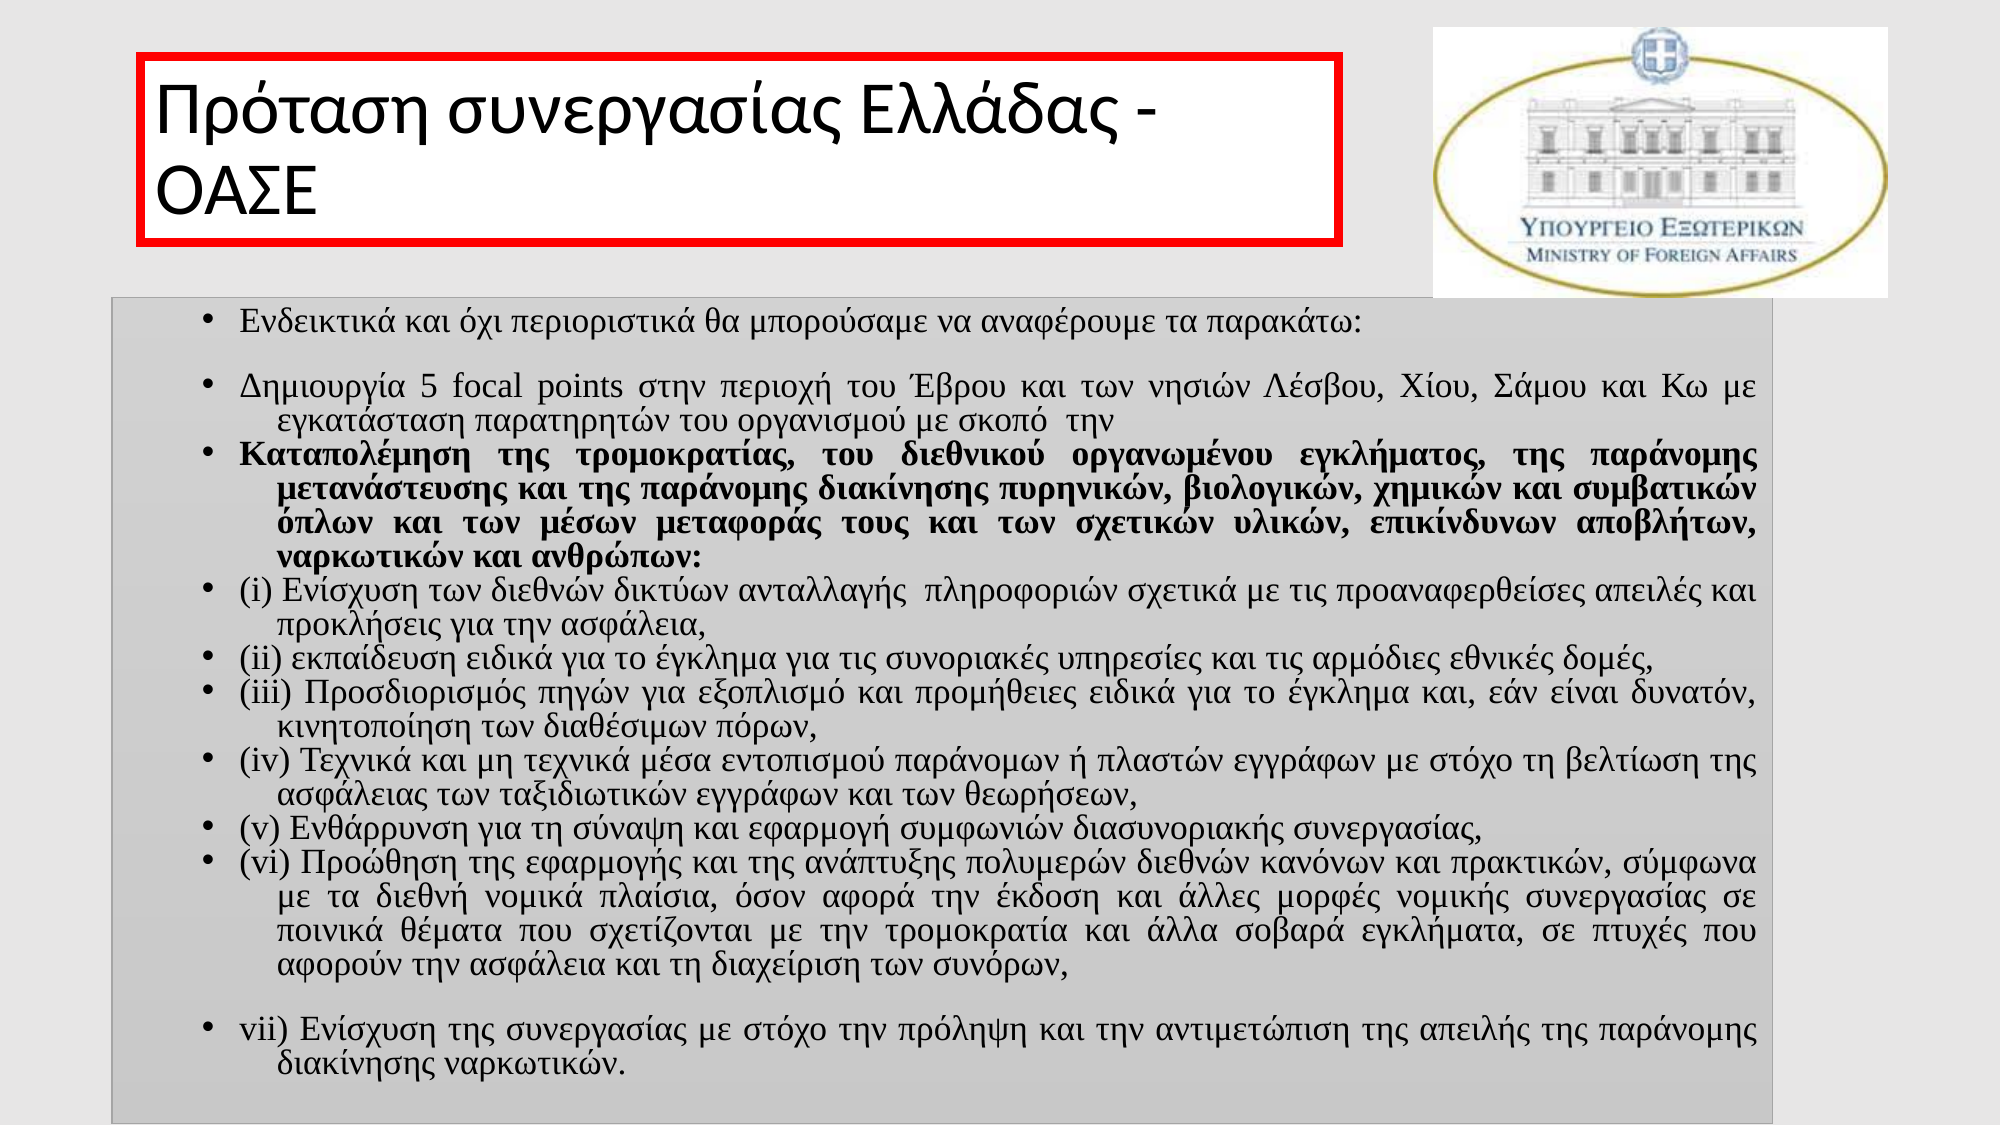

Πρόταση συνεργασίας Ελλάδας - ΟΑΣΕ
# Ενδεικτικά και όχι περιοριστικά θα μπορούσαμε να αναφέρουμε τα παρακάτω:
Δημιουργία 5 focal points στην περιοχή του Έβρου και των νησιών Λέσβου, Χίου, Σάμου και Κω με εγκατάσταση παρατηρητών του οργανισμού με σκοπό  την
Καταπολέμηση της τρομοκρατίας, του διεθνικού οργανωμένου εγκλήματος, της παράνομης μετανάστευσης και της παράνομης διακίνησης πυρηνικών, βιολογικών, χημικών και συμβατικών όπλων και των μέσων μεταφοράς τους και των σχετικών υλικών, επικίνδυνων αποβλήτων, ναρκωτικών και ανθρώπων:
(i) Ενίσχυση των διεθνών δικτύων ανταλλαγής  πληροφοριών σχετικά με τις προαναφερθείσες απειλές και προκλήσεις για την ασφάλεια,
(ii) εκπαίδευση ειδικά για το έγκλημα για τις συνοριακές υπηρεσίες και τις αρμόδιες εθνικές δομές,
(iii) Προσδιορισμός πηγών για εξοπλισμό και προμήθειες ειδικά για το έγκλημα και, εάν είναι δυνατόν, κινητοποίηση των διαθέσιμων πόρων,
(iv) Τεχνικά και μη τεχνικά μέσα εντοπισμού παράνομων ή πλαστών εγγράφων με στόχο τη βελτίωση της ασφάλειας των ταξιδιωτικών εγγράφων και των θεωρήσεων,
(v) Ενθάρρυνση για τη σύναψη και εφαρμογή συμφωνιών διασυνοριακής συνεργασίας,
(vi) Προώθηση της εφαρμογής και της ανάπτυξης πολυμερών διεθνών κανόνων και πρακτικών, σύμφωνα με τα διεθνή νομικά πλαίσια, όσον αφορά την έκδοση και άλλες μορφές νομικής συνεργασίας σε ποινικά θέματα που σχετίζονται με την τρομοκρατία και άλλα σοβαρά εγκλήματα, σε πτυχές που αφορούν την ασφάλεια και τη διαχείριση των συνόρων,
vii) Ενίσχυση της συνεργασίας με στόχο την πρόληψη και την αντιμετώπιση της απειλής της παράνομης διακίνησης ναρκωτικών.